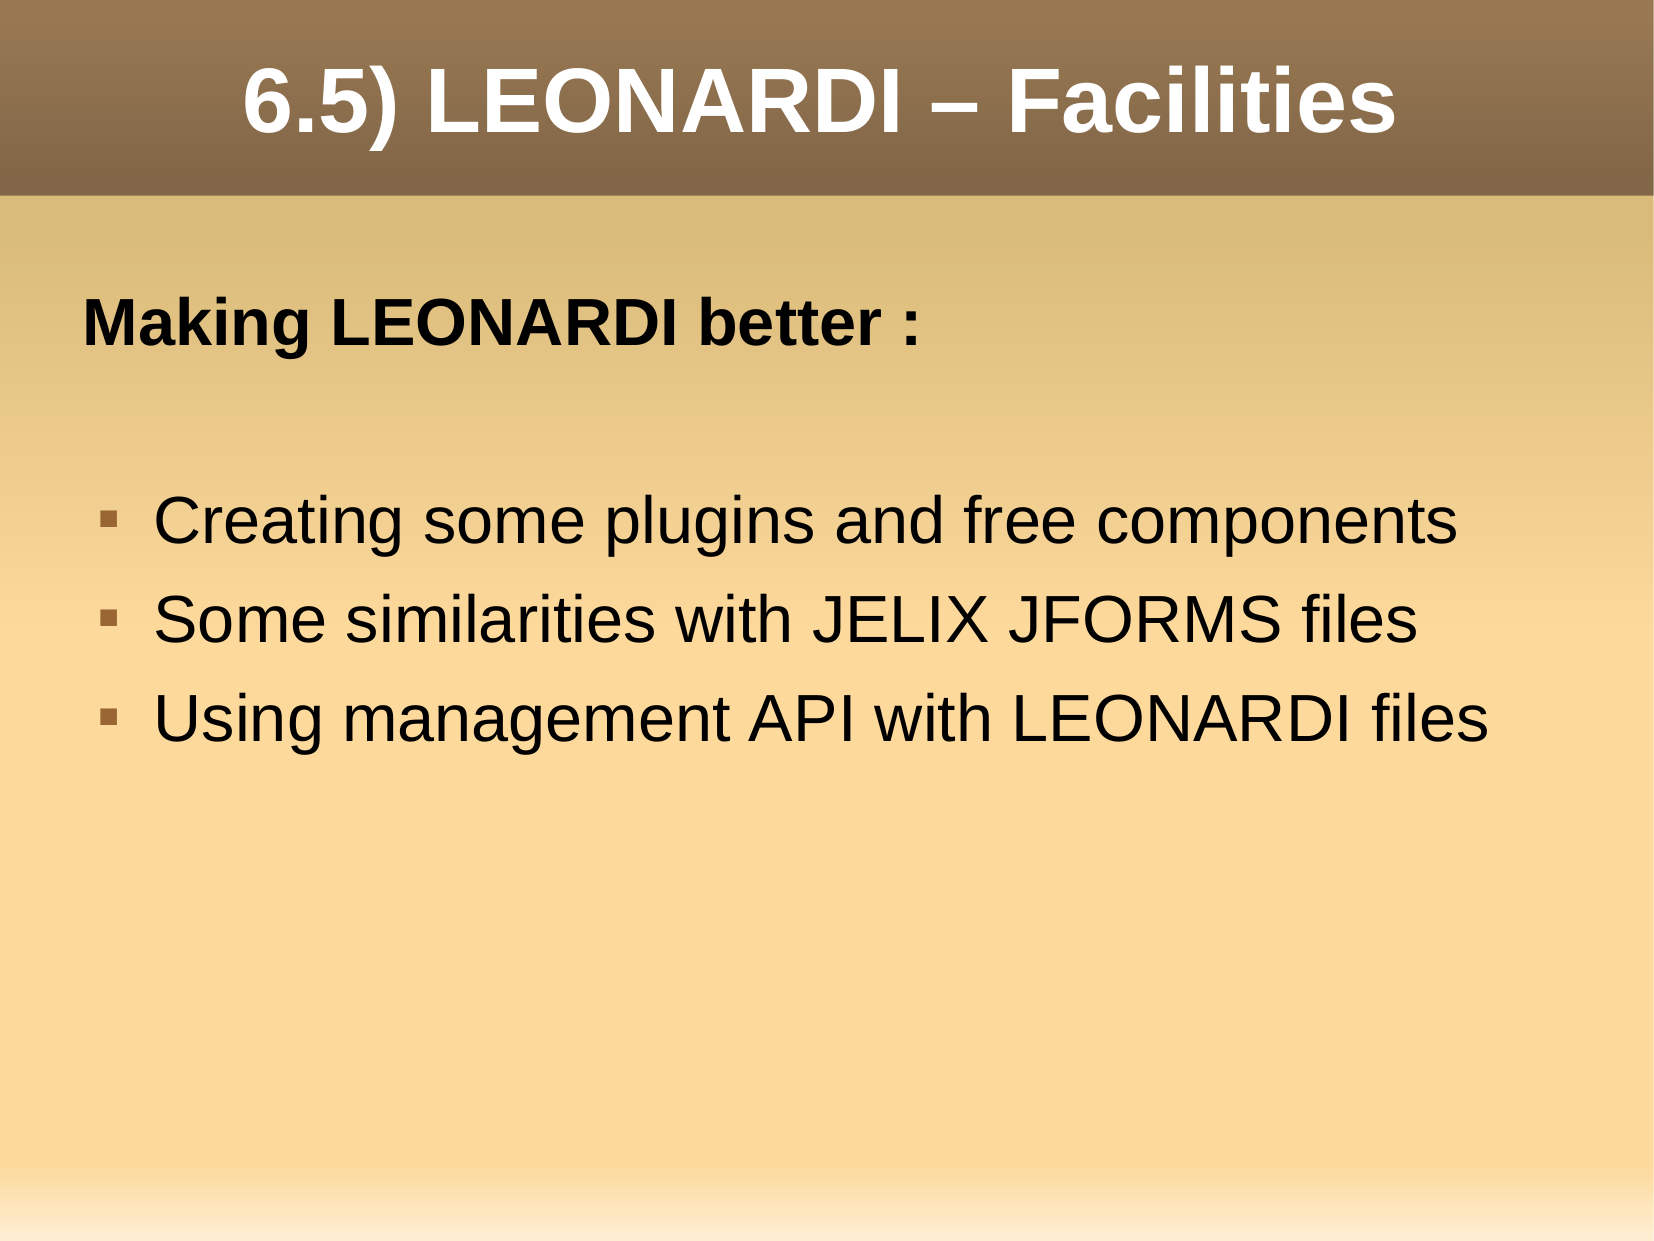

# 6.5) LEONARDI – Facilities
Making LEONARDI better :
Creating some plugins and free components
Some similarities with JELIX JFORMS files
Using management API with LEONARDI files